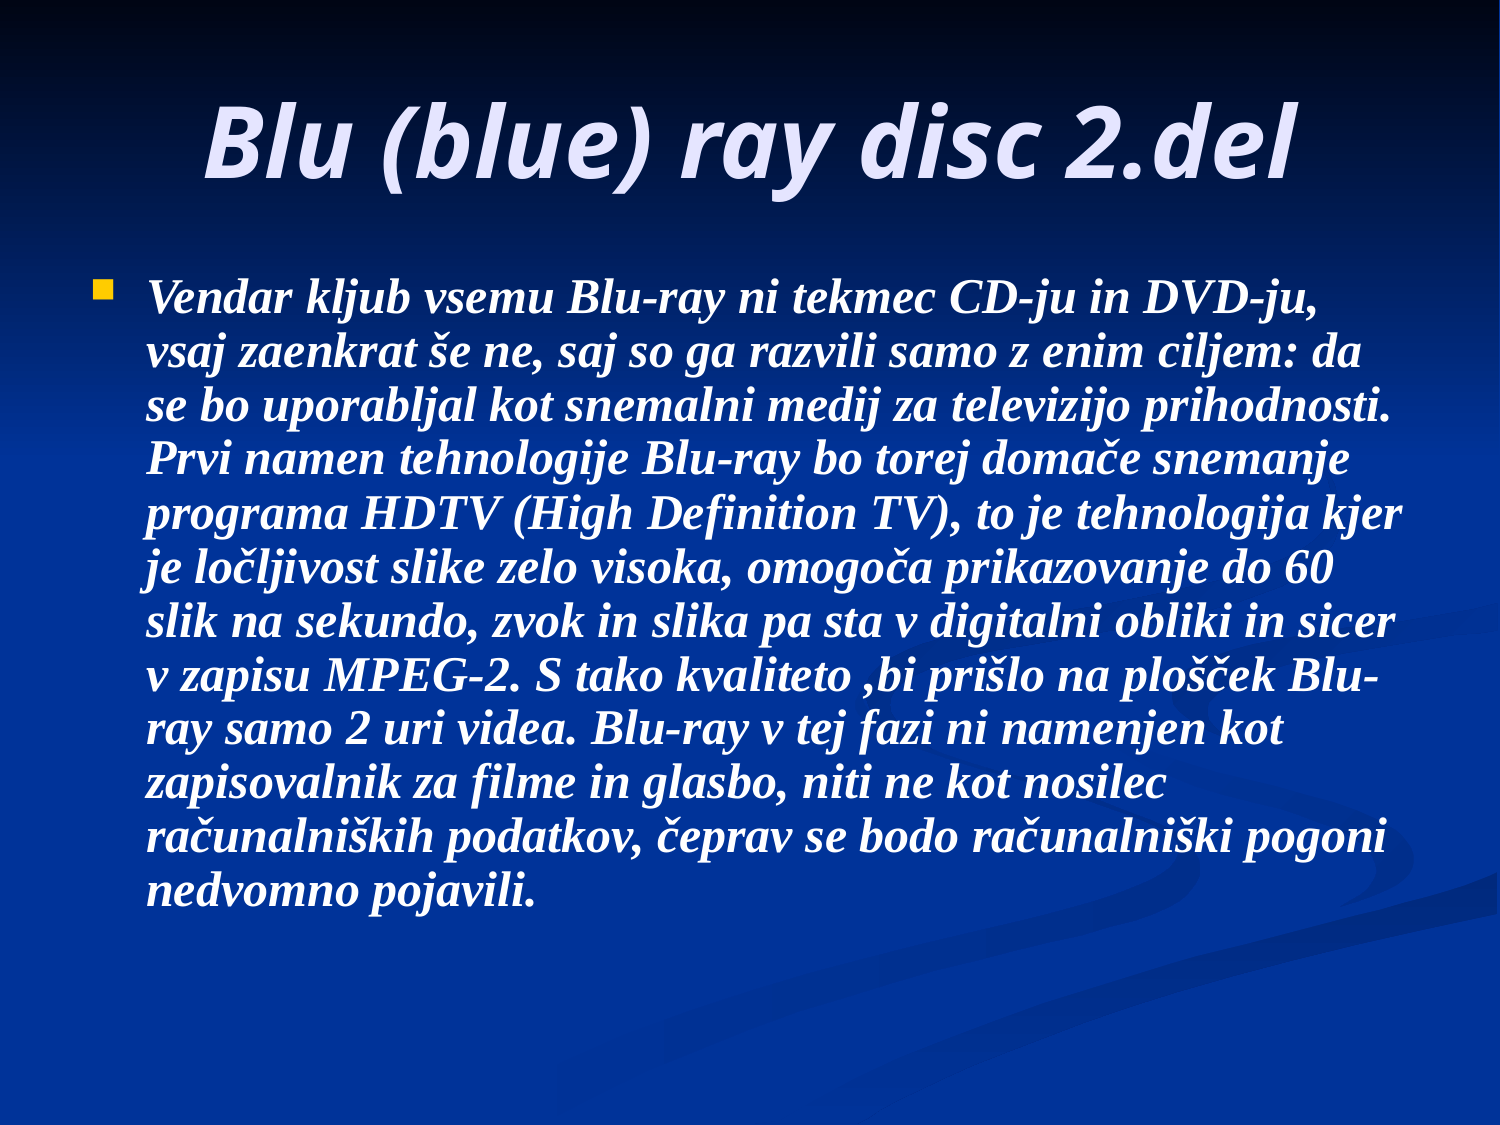

# Blu (blue) ray disc 2.del
Vendar kljub vsemu Blu-ray ni tekmec CD-ju in DVD-ju, vsaj zaenkrat še ne, saj so ga razvili samo z enim ciljem: da se bo uporabljal kot snemalni medij za televizijo prihodnosti. Prvi namen tehnologije Blu-ray bo torej domače snemanje programa HDTV (High Definition TV), to je tehnologija kjer je ločljivost slike zelo visoka, omogoča prikazovanje do 60 slik na sekundo, zvok in slika pa sta v digitalni obliki in sicer v zapisu MPEG-2. S tako kvaliteto ,bi prišlo na plošček Blu-ray samo 2 uri videa. Blu-ray v tej fazi ni namenjen kot zapisovalnik za filme in glasbo, niti ne kot nosilec računalniških podatkov, čeprav se bodo računalniški pogoni nedvomno pojavili.